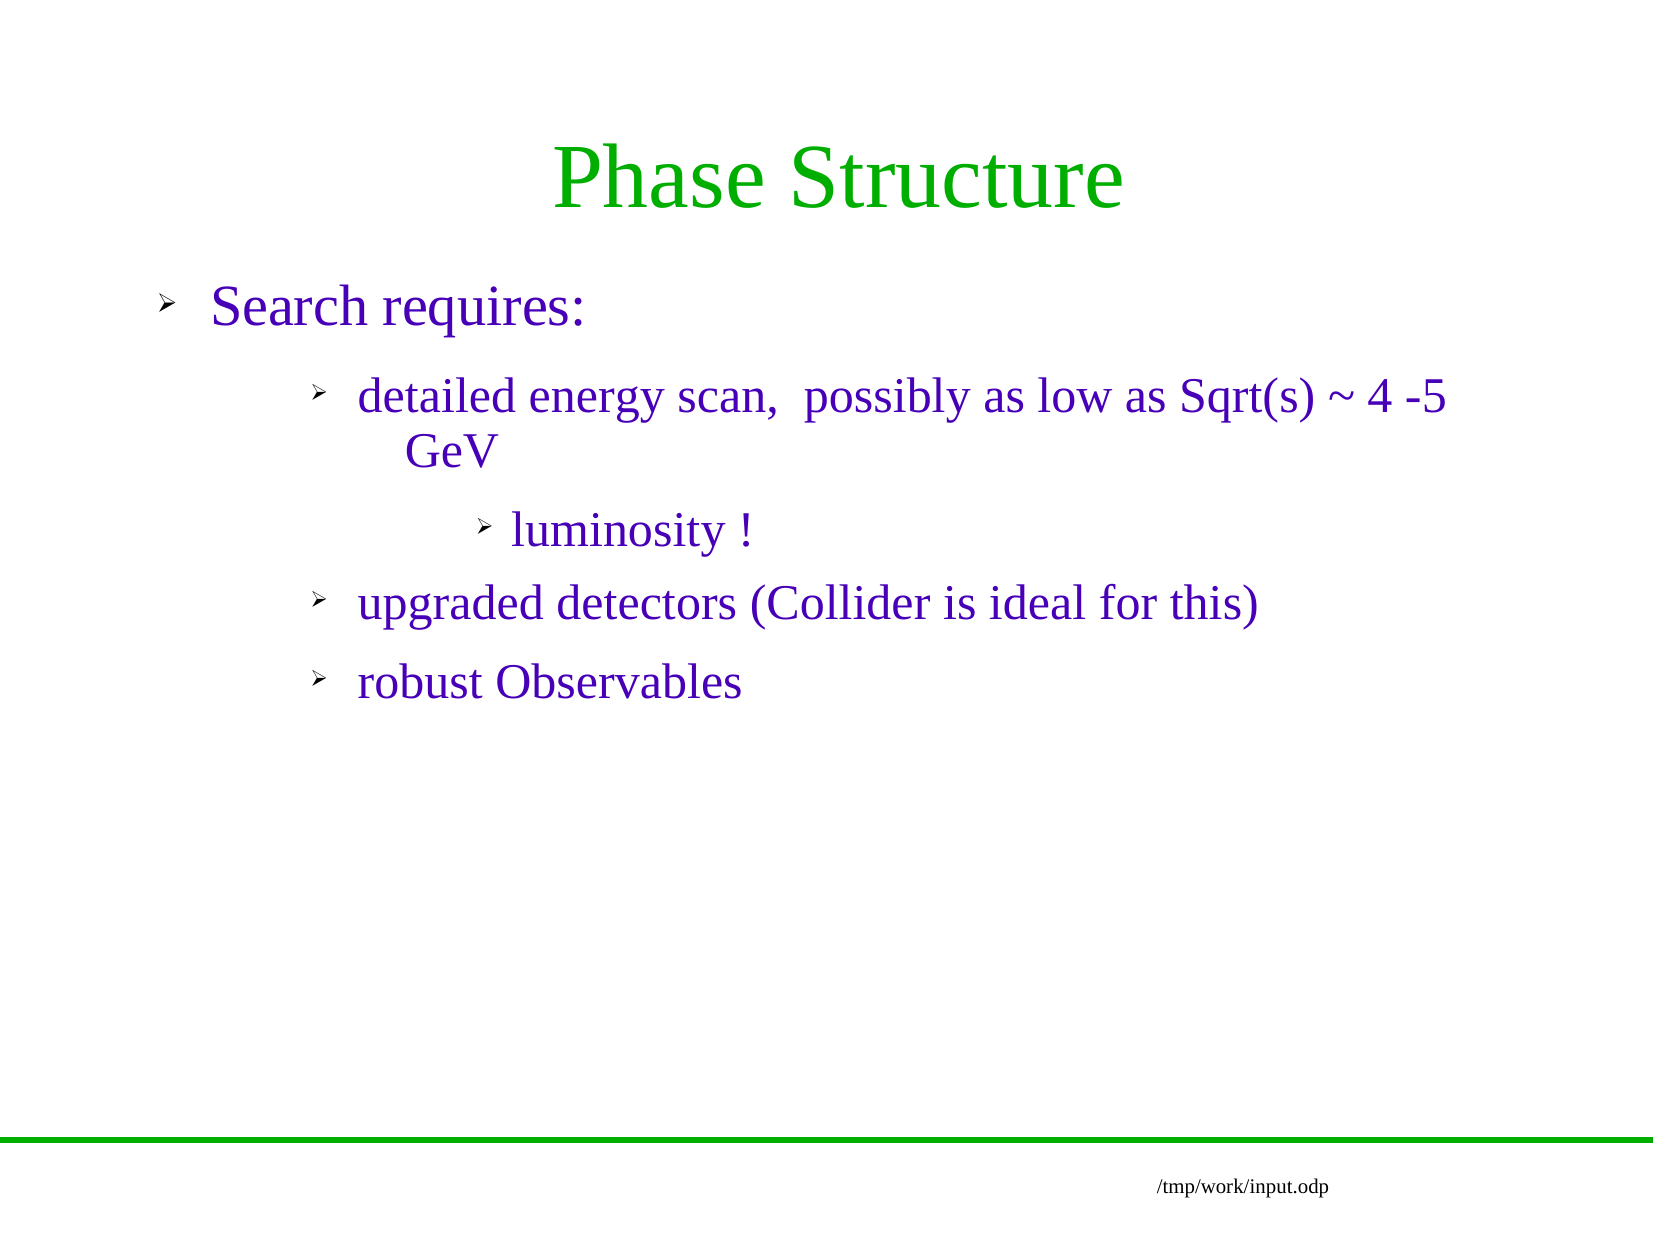

# Phase Structure
Search requires:
detailed energy scan, possibly as low as Sqrt(s) ~ 4 -5 GeV
luminosity !
upgraded detectors (Collider is ideal for this)
robust Observables